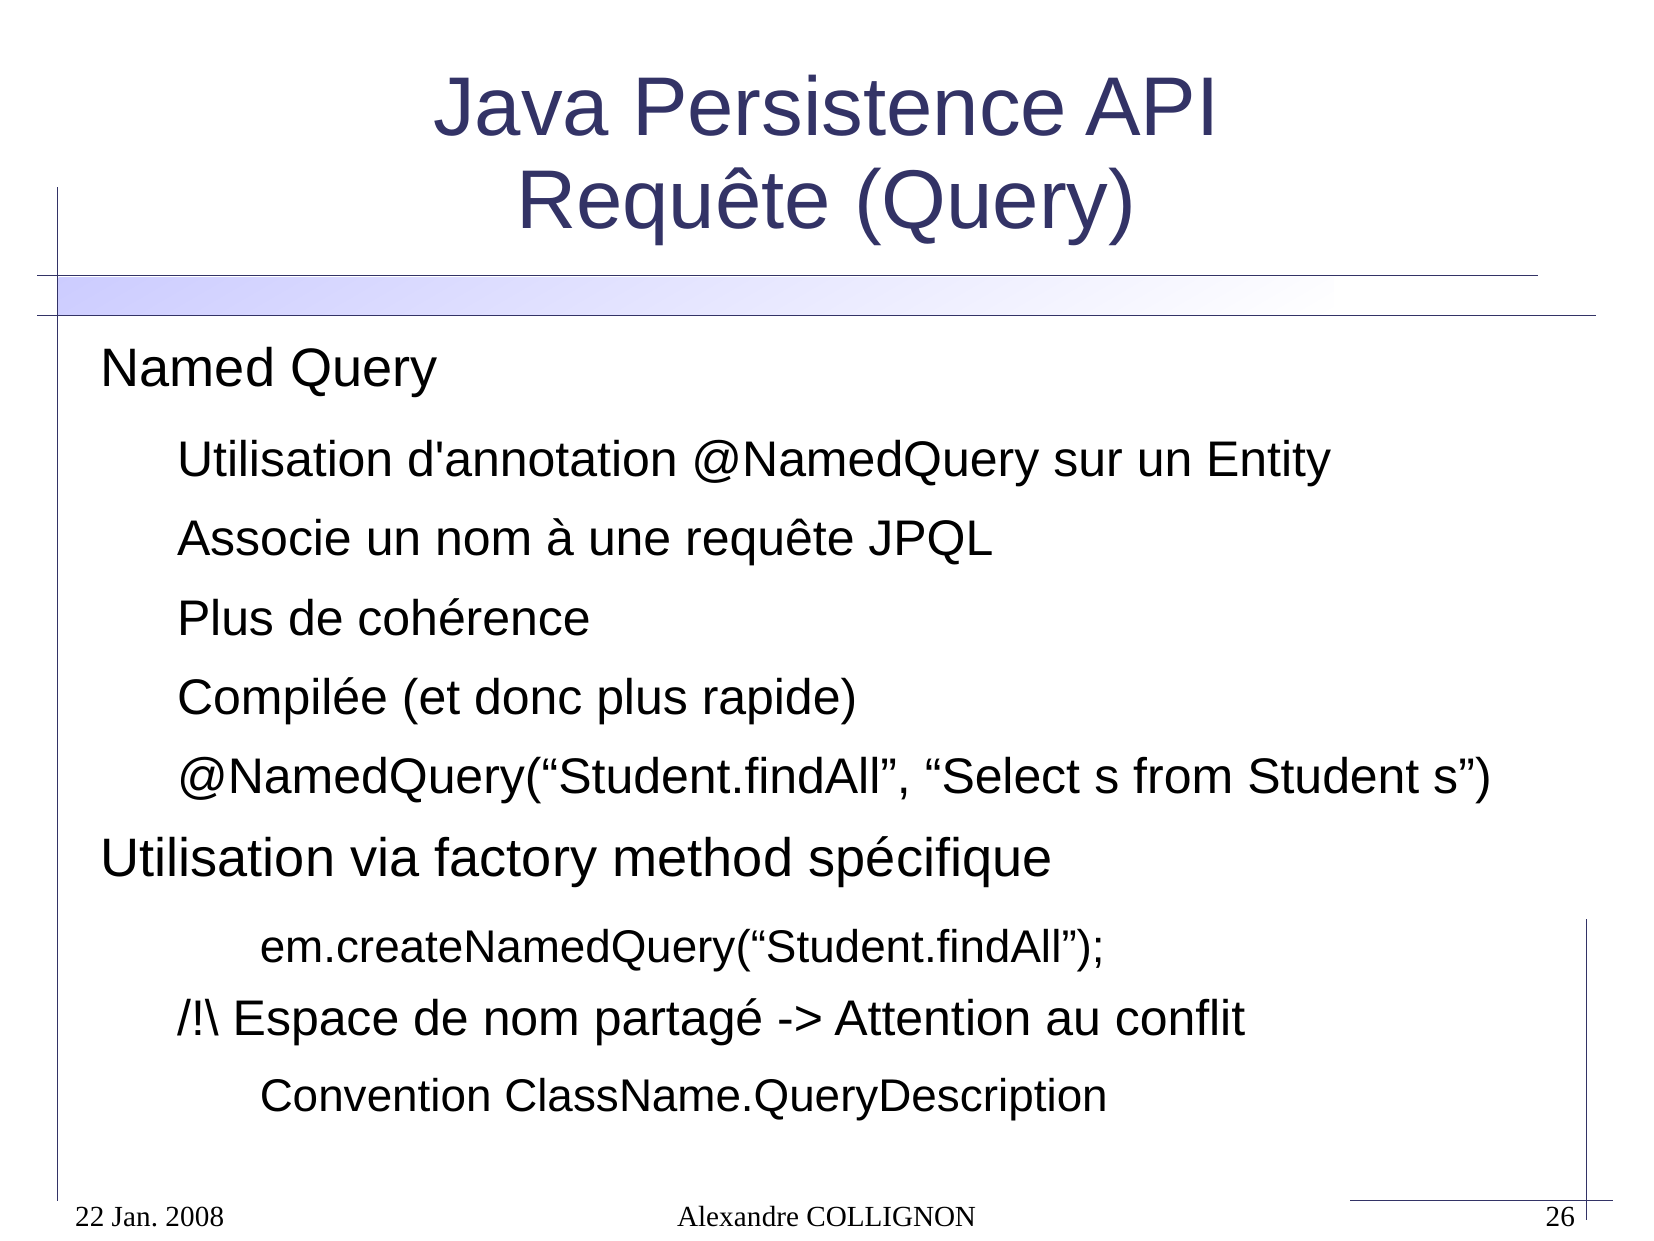

# Java Persistence API Requête (Query)
Named Query
Utilisation d'annotation @NamedQuery sur un Entity
Associe un nom à une requête JPQL
Plus de cohérence
Compilée (et donc plus rapide)
@NamedQuery(“Student.findAll”, “Select s from Student s”)
Utilisation via factory method spécifique
em.createNamedQuery(“Student.findAll”);
/!\ Espace de nom partagé -> Attention au conflit
Convention ClassName.QueryDescription
22 Jan. 2008
Alexandre COLLIGNON
26